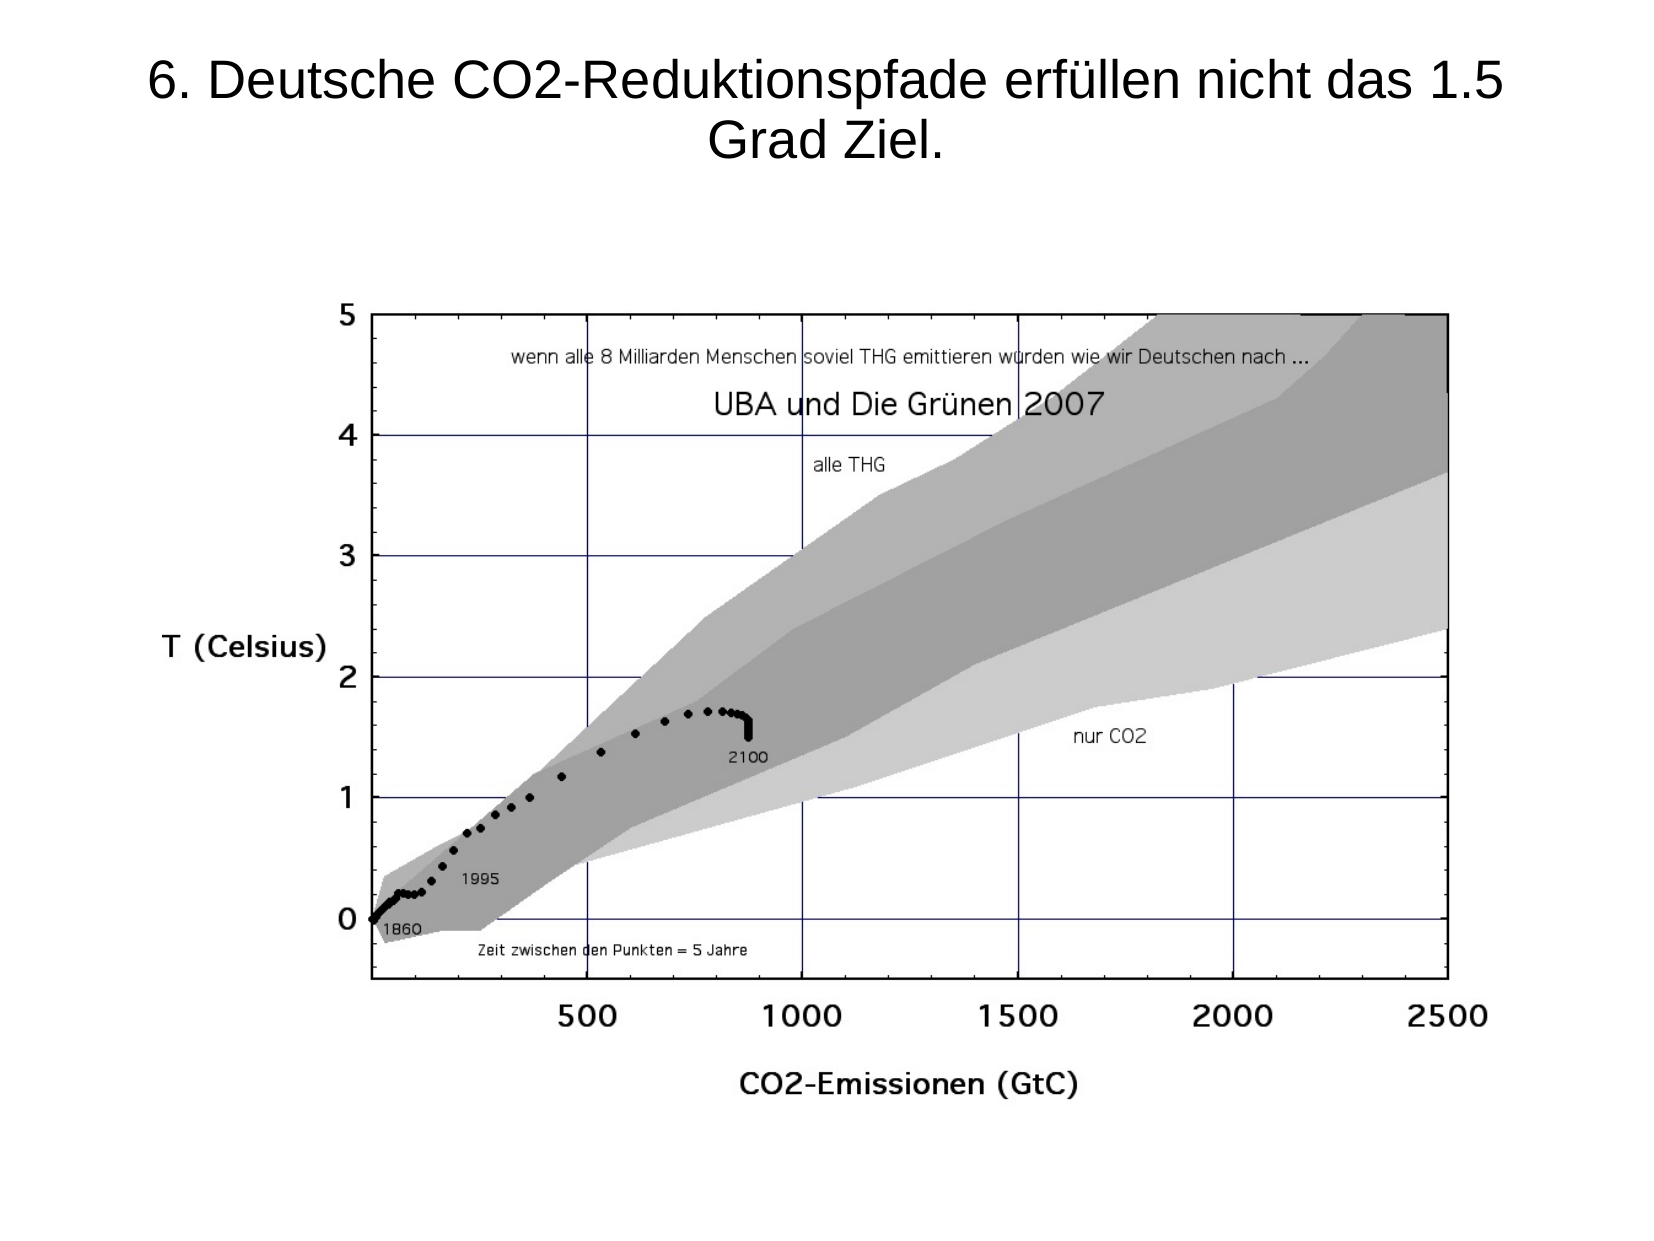

# 6. Deutsche CO2-Reduktionspfade erfüllen nicht das 1.5 Grad Ziel.